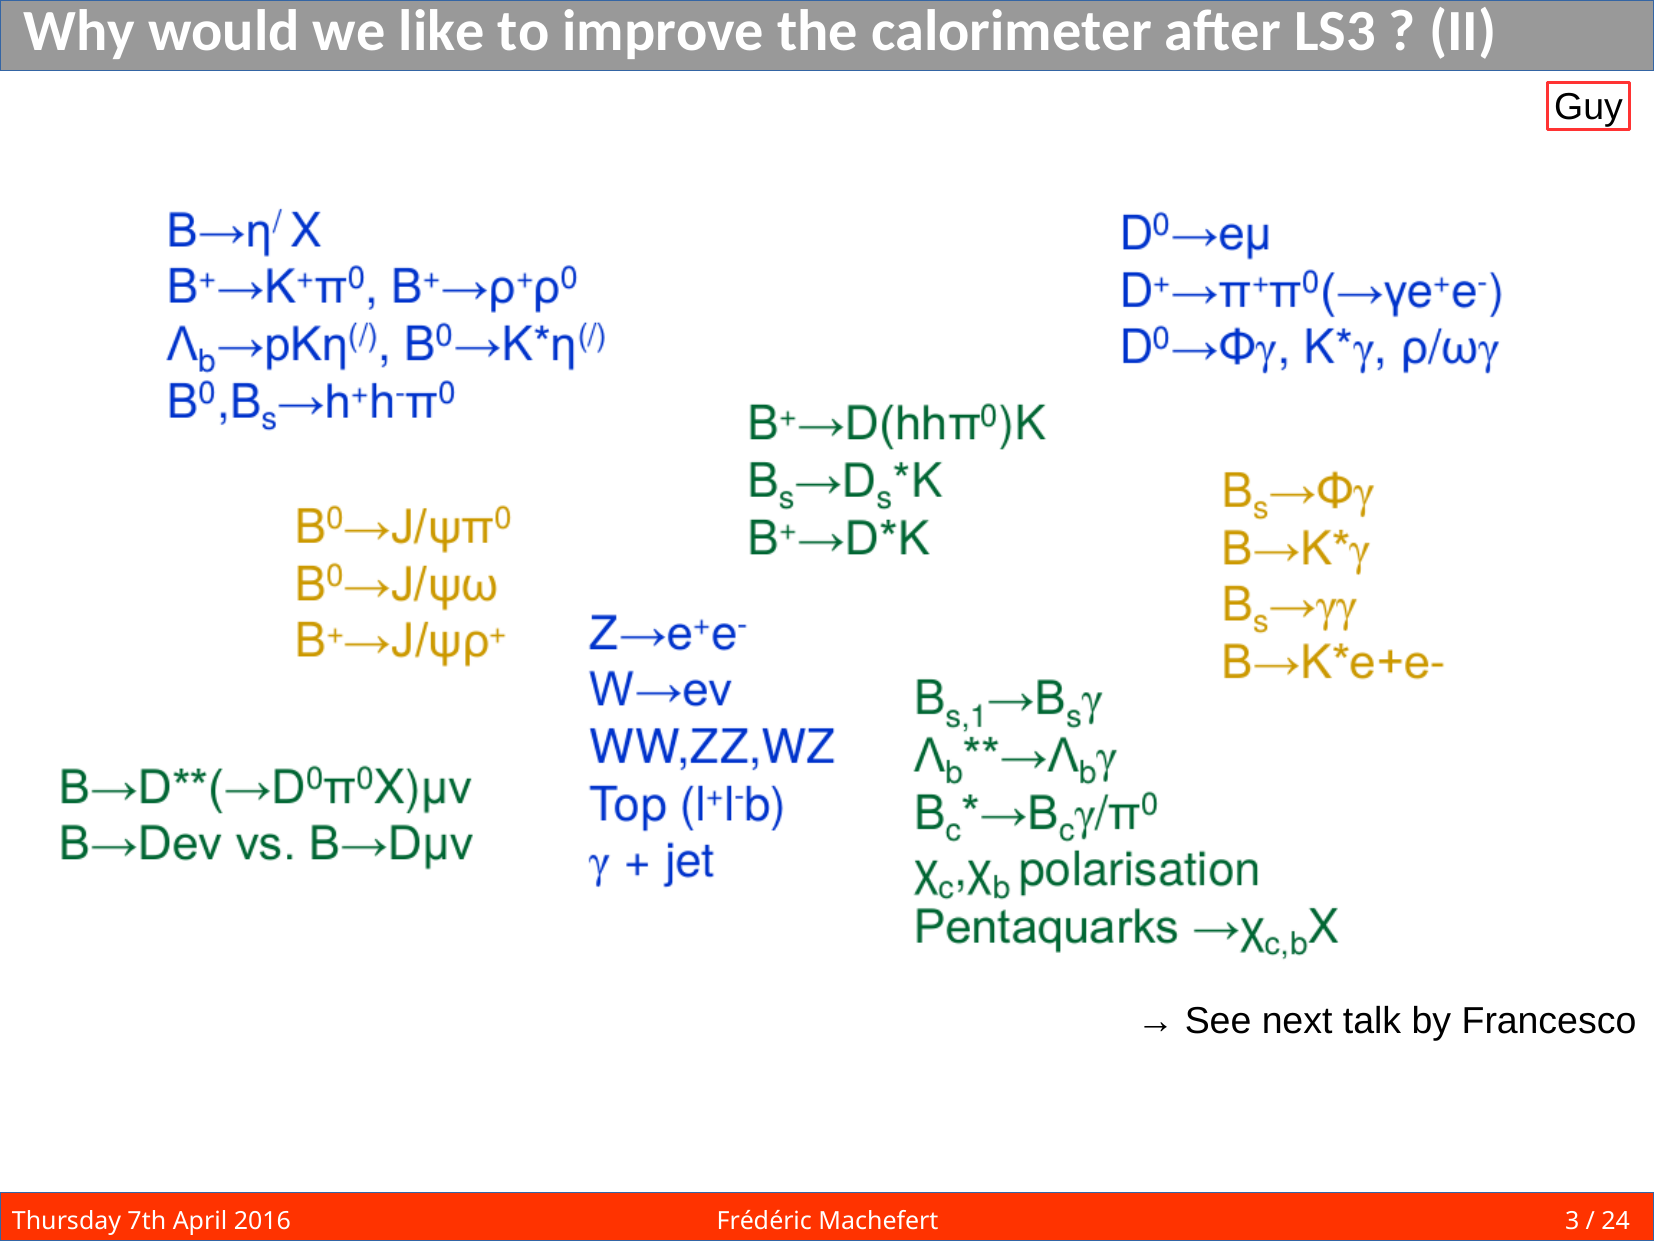

# Why would we like to improve the calorimeter after LS3 ? (II)
Guy
→ See next talk by Francesco